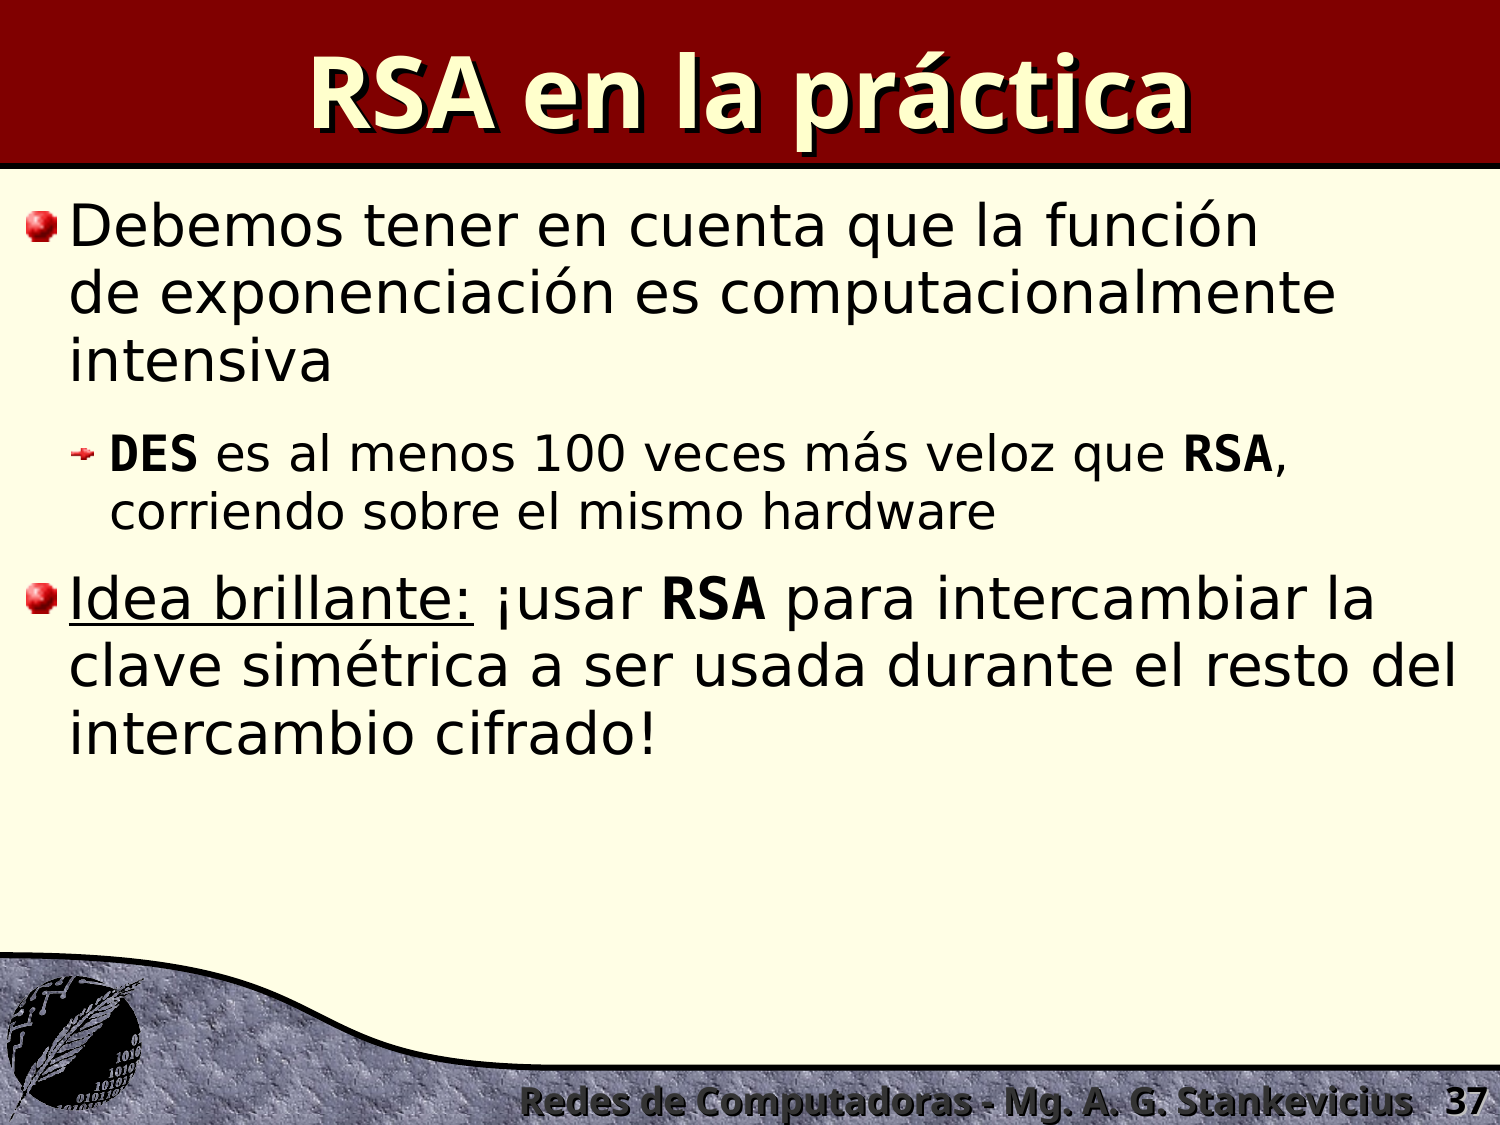

# RSA en la práctica
Debemos tener en cuenta que la función
de exponenciación es computacionalmente intensiva
DES es al menos 100 veces más veloz que RSA, corriendo sobre el mismo hardware
Idea brillante: ¡usar RSA para intercambiar la clave simétrica a ser usada durante el resto del intercambio cifrado!
37